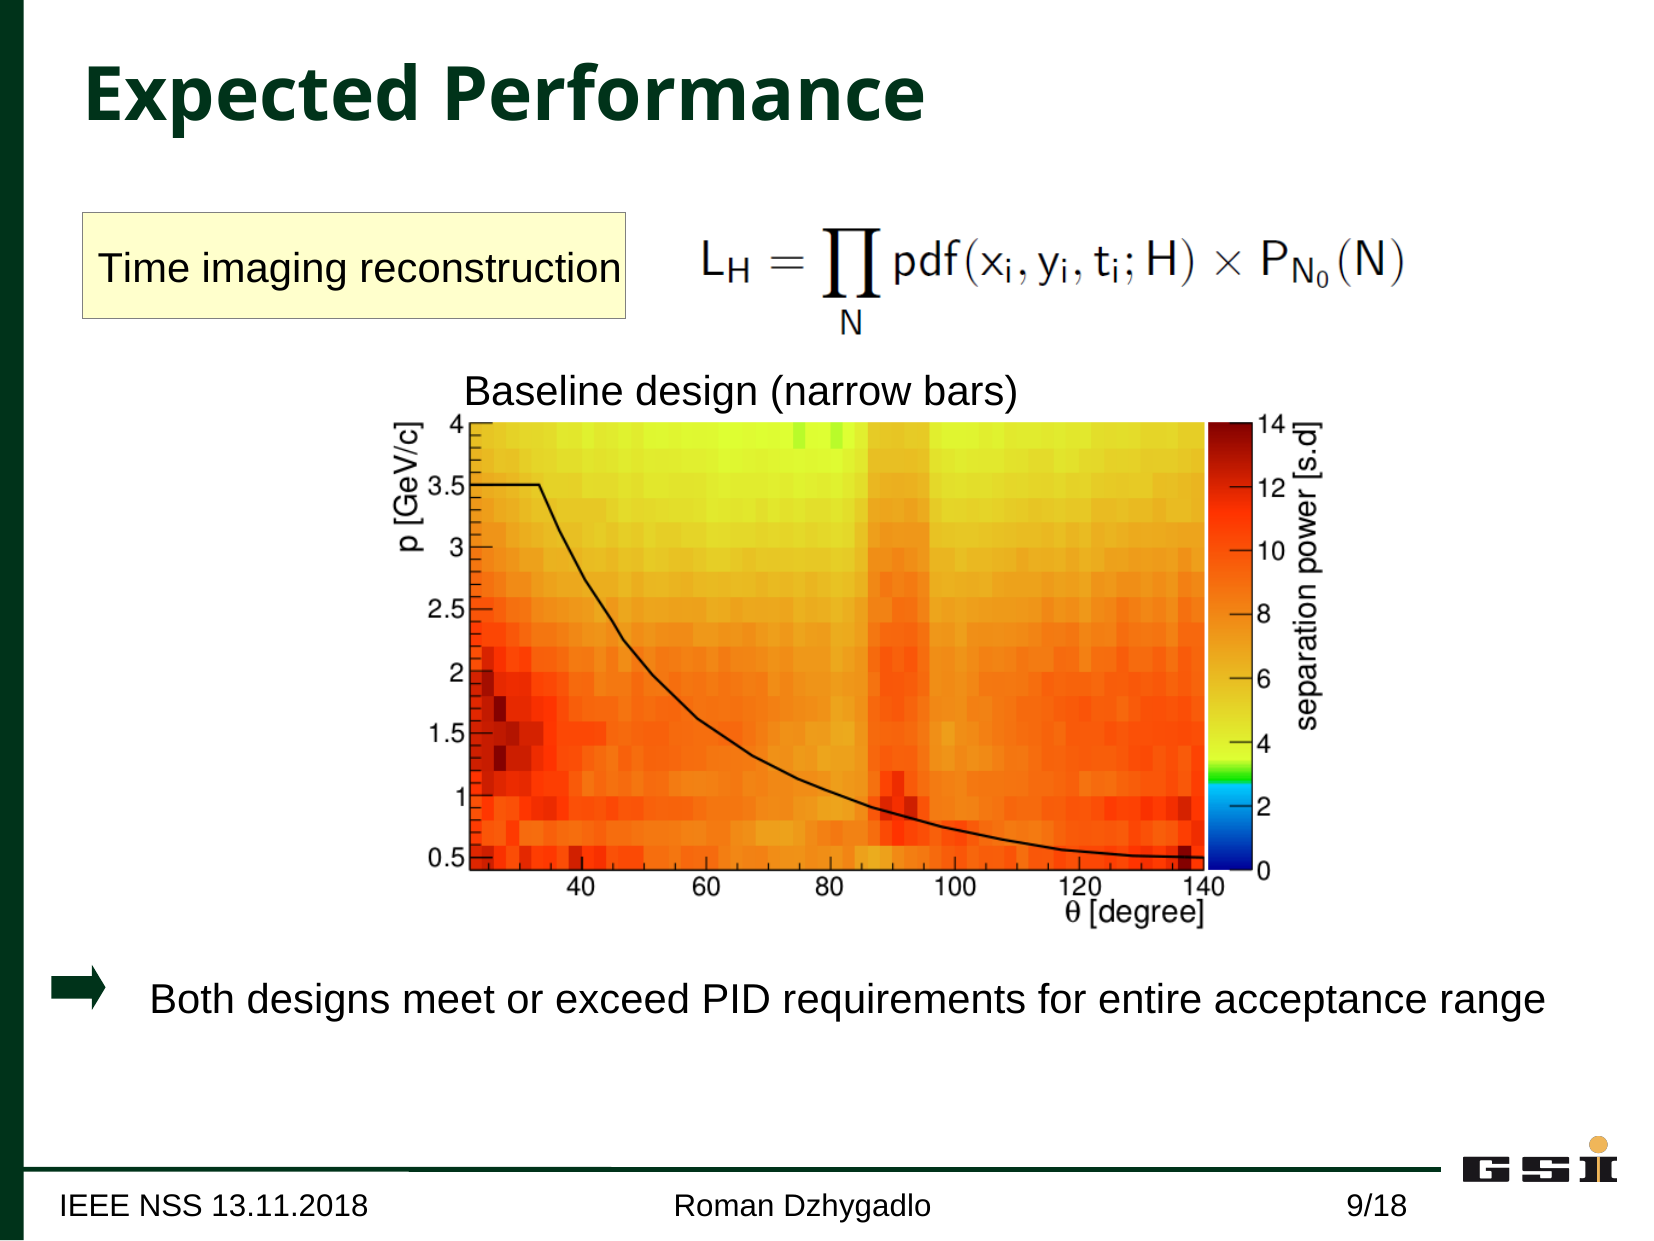

# Expected Performance
Time imaging reconstruction
Baseline design (narrow bars)
 Both designs meet or exceed PID requirements for entire acceptance range
IEEE NSS 13.11.2018 Roman Dzhygadlo
9